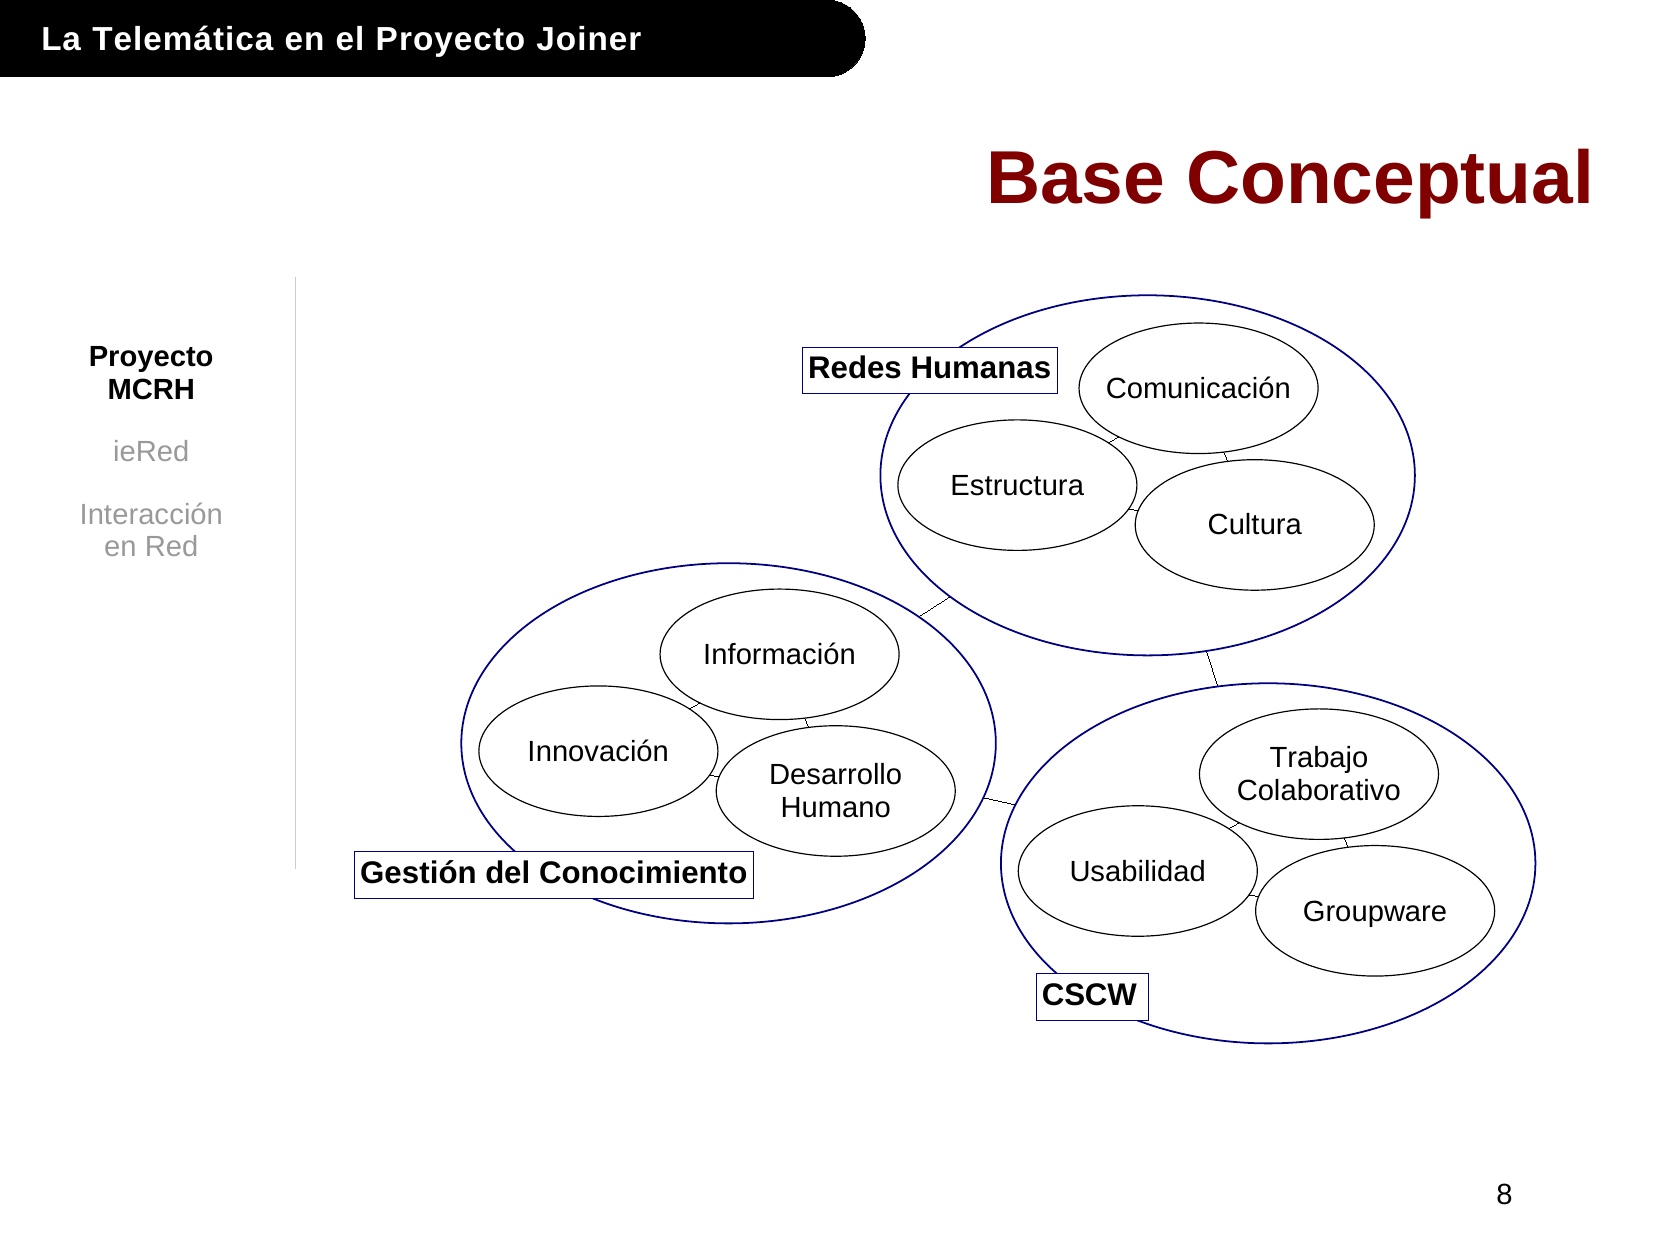

# Base Conceptual
Proyecto
MCRH
ieRed
Interacción
en Red
Comunicación
Redes Humanas
Estructura
Cultura
Información
Innovación
Trabajo
Colaborativo
Desarrollo
Humano
Usabilidad
Groupware
Gestión del Conocimiento
CSCW